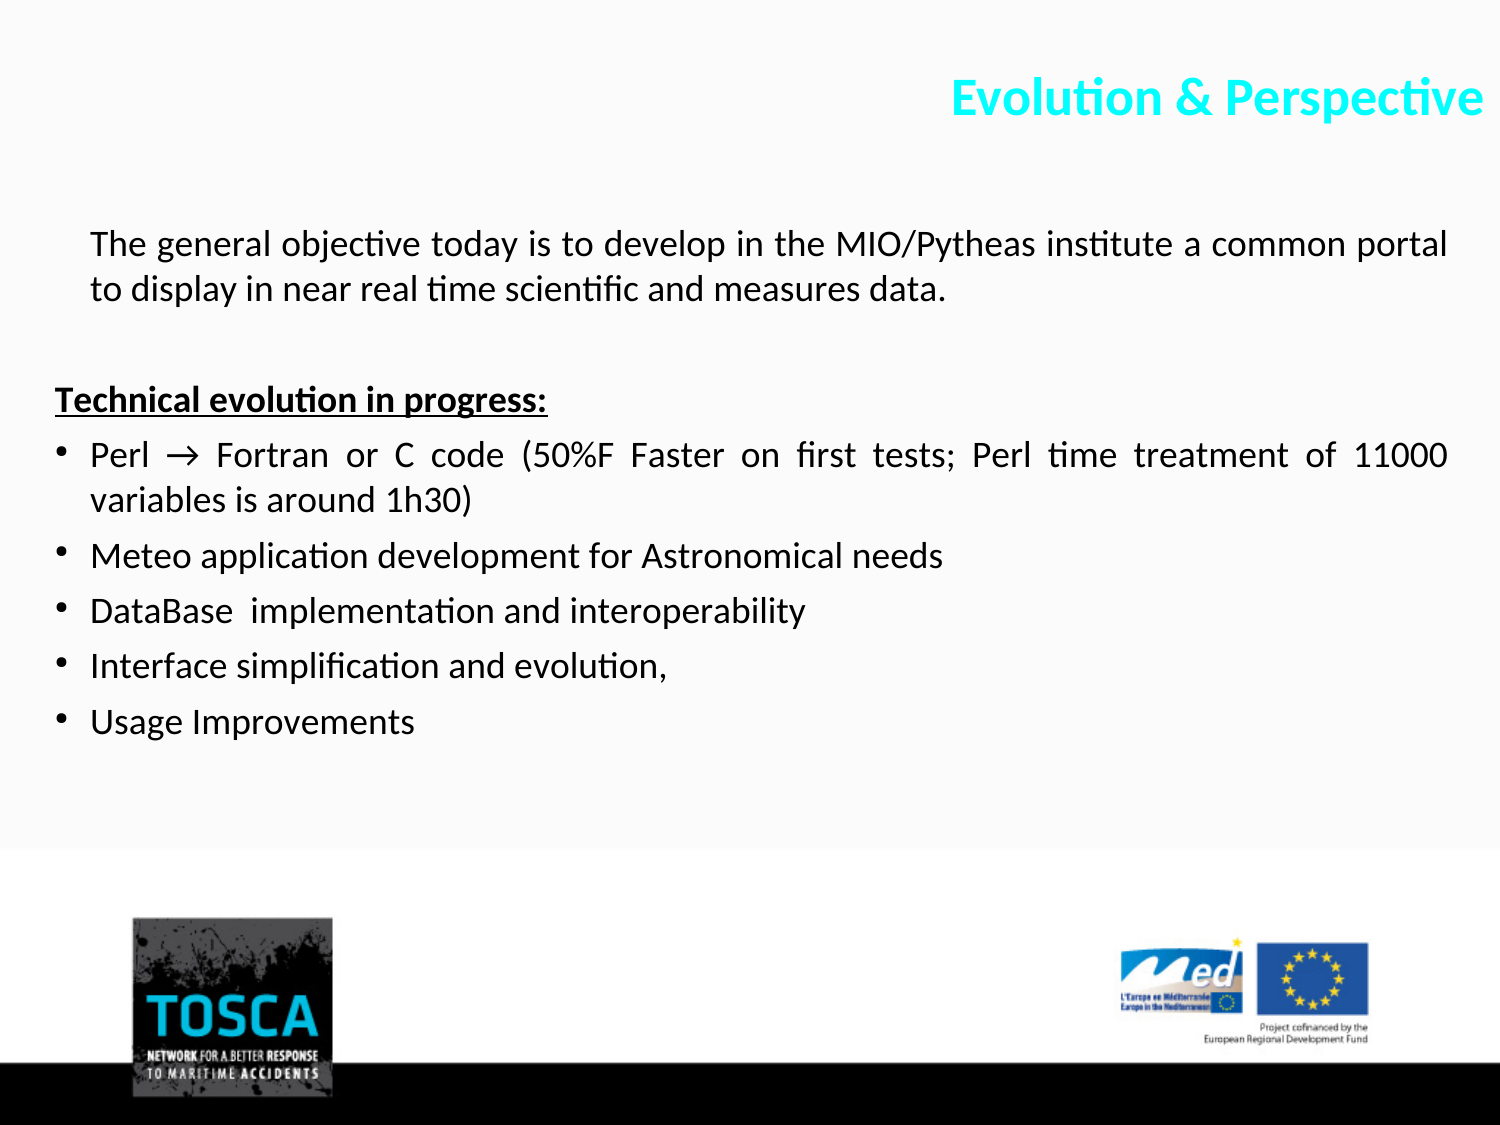

# Evolution & Perspective
The general objective today is to develop in the MIO/Pytheas institute a common portal to display in near real time scientific and measures data.
Technical evolution in progress:
Perl → Fortran or C code (50%F Faster on first tests; Perl time treatment of 11000 variables is around 1h30)
Meteo application development for Astronomical needs
DataBase implementation and interoperability
Interface simplification and evolution,
Usage Improvements